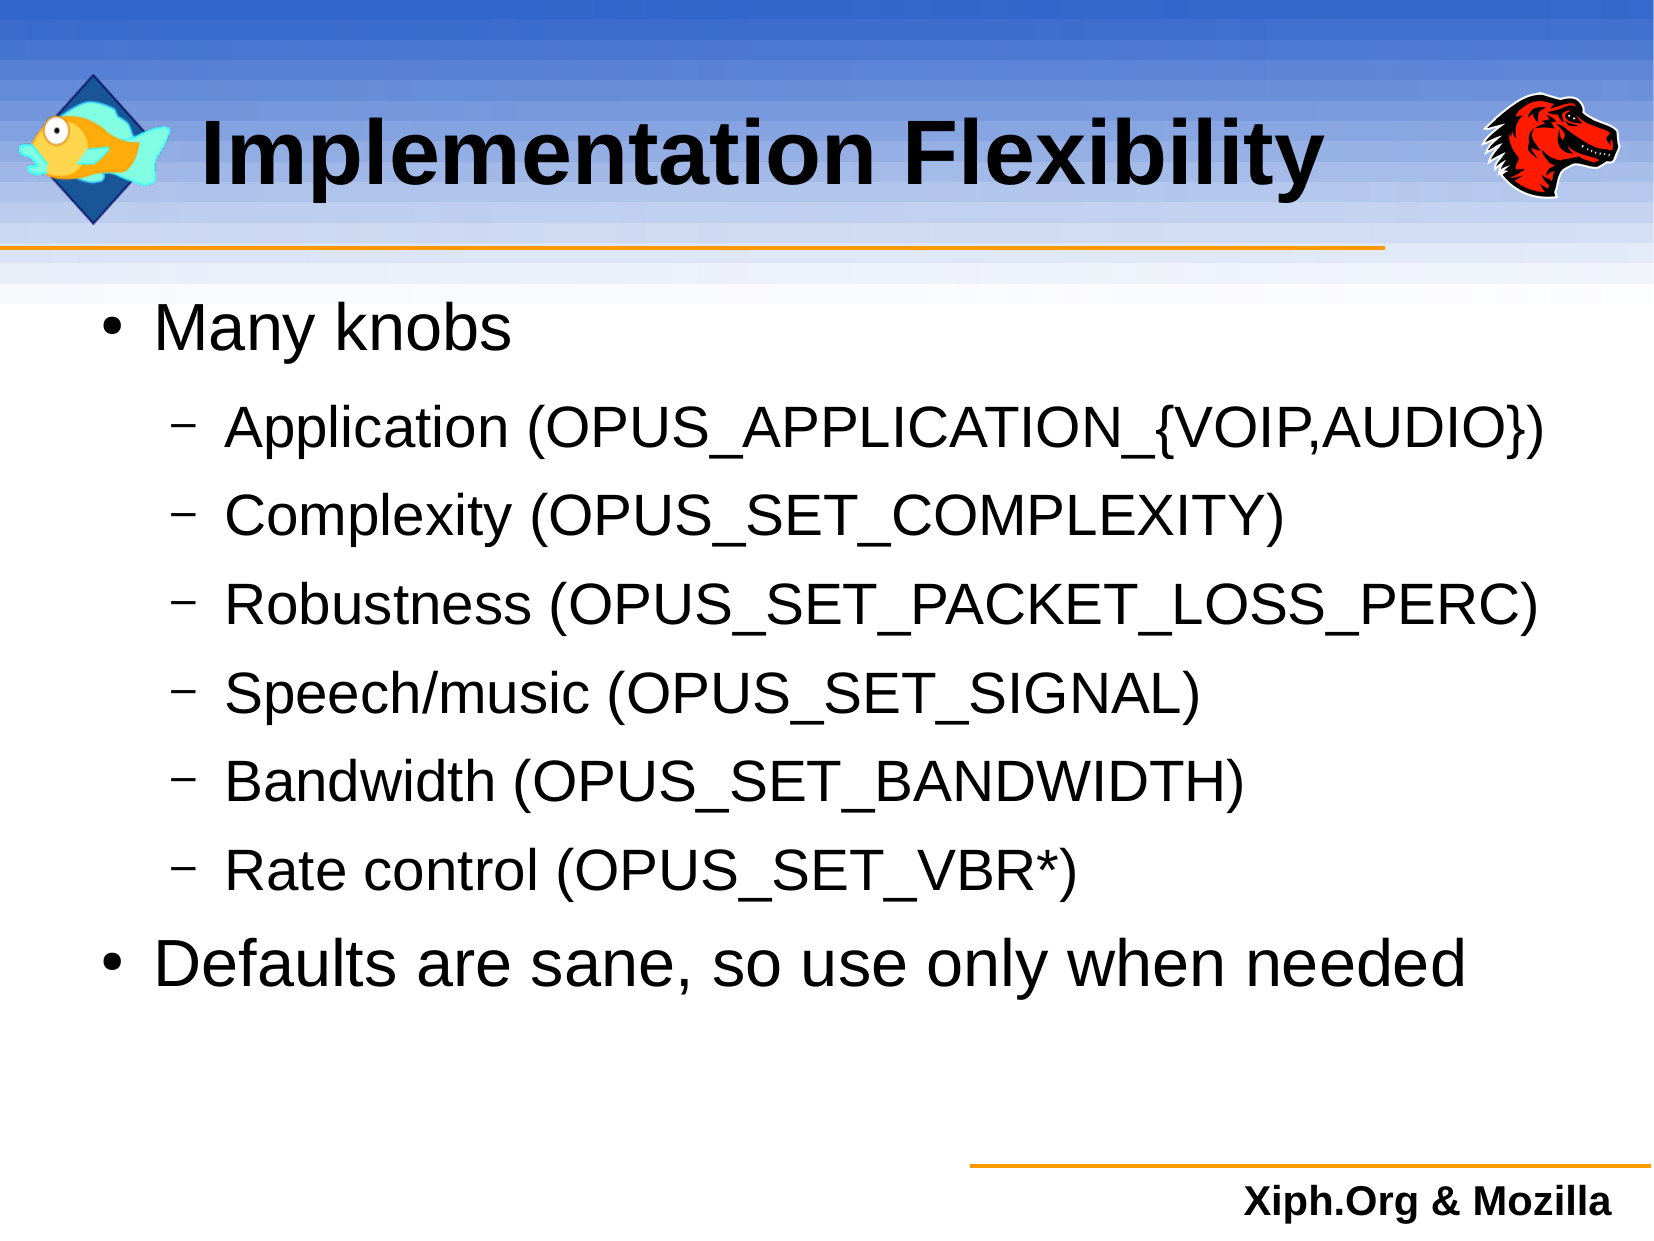

# Implementation Flexibility
Many knobs
Application (OPUS_APPLICATION_{VOIP,AUDIO})
Complexity (OPUS_SET_COMPLEXITY)
Robustness (OPUS_SET_PACKET_LOSS_PERC)
Speech/music (OPUS_SET_SIGNAL)
Bandwidth (OPUS_SET_BANDWIDTH)
Rate control (OPUS_SET_VBR*)
Defaults are sane, so use only when needed